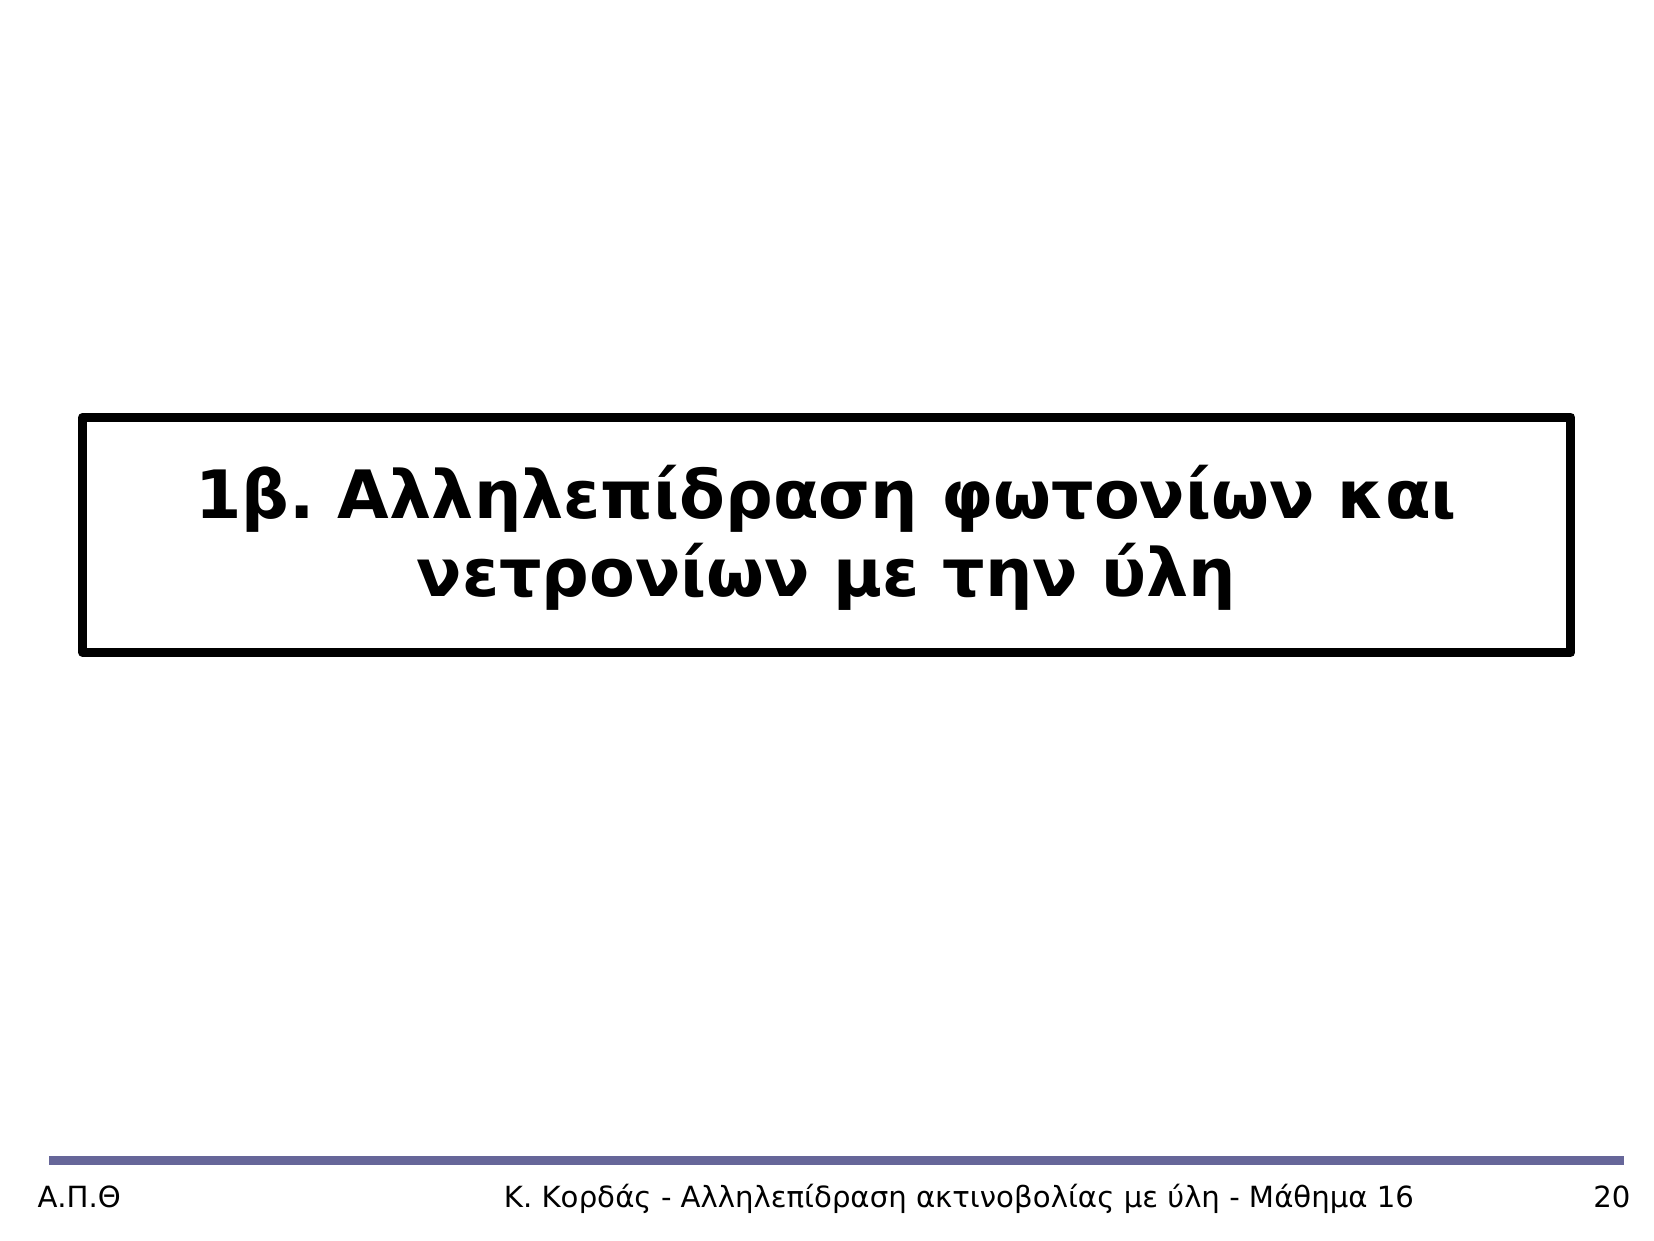

# 1β. Αλληλεπίδραση φωτονίων και νετρονίων με την ύλη
Α.Π.Θ
Κ. Κορδάς - Αλληλεπίδραση ακτινοβολίας με ύλη - Μάθημα 16
20